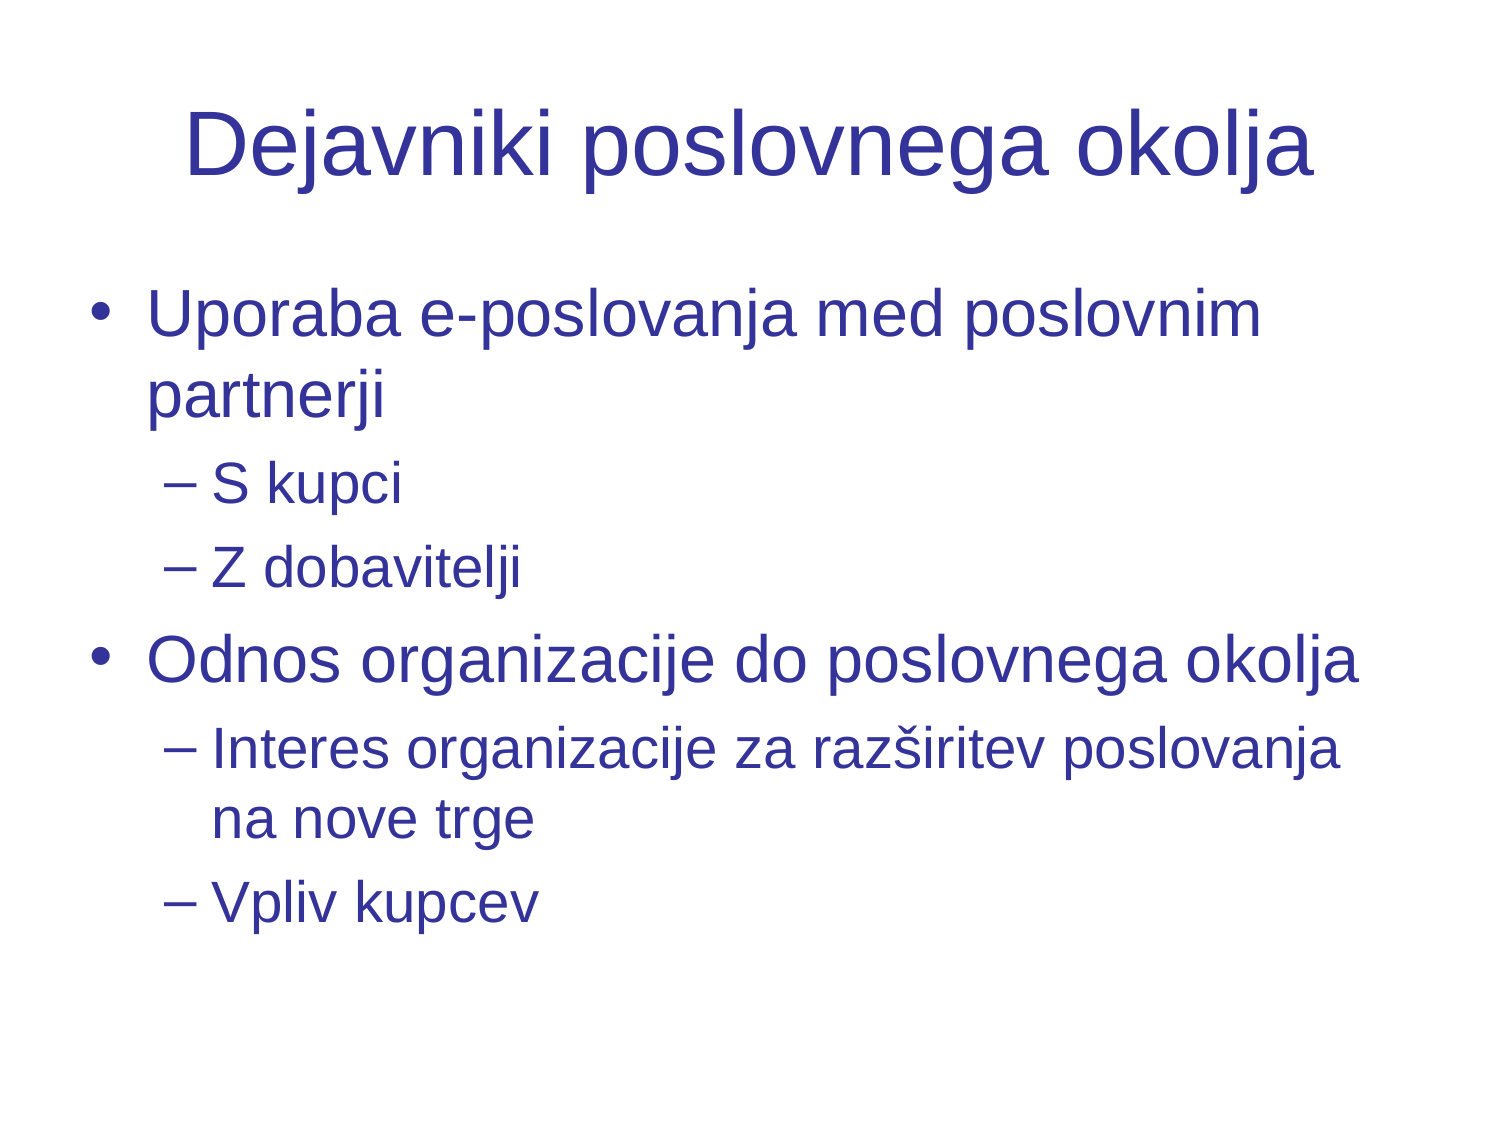

# Dejavniki poslovnega okolja
Uporaba e-poslovanja med poslovnim partnerji
S kupci
Z dobavitelji
Odnos organizacije do poslovnega okolja
Interes organizacije za razširitev poslovanja na nove trge
Vpliv kupcev